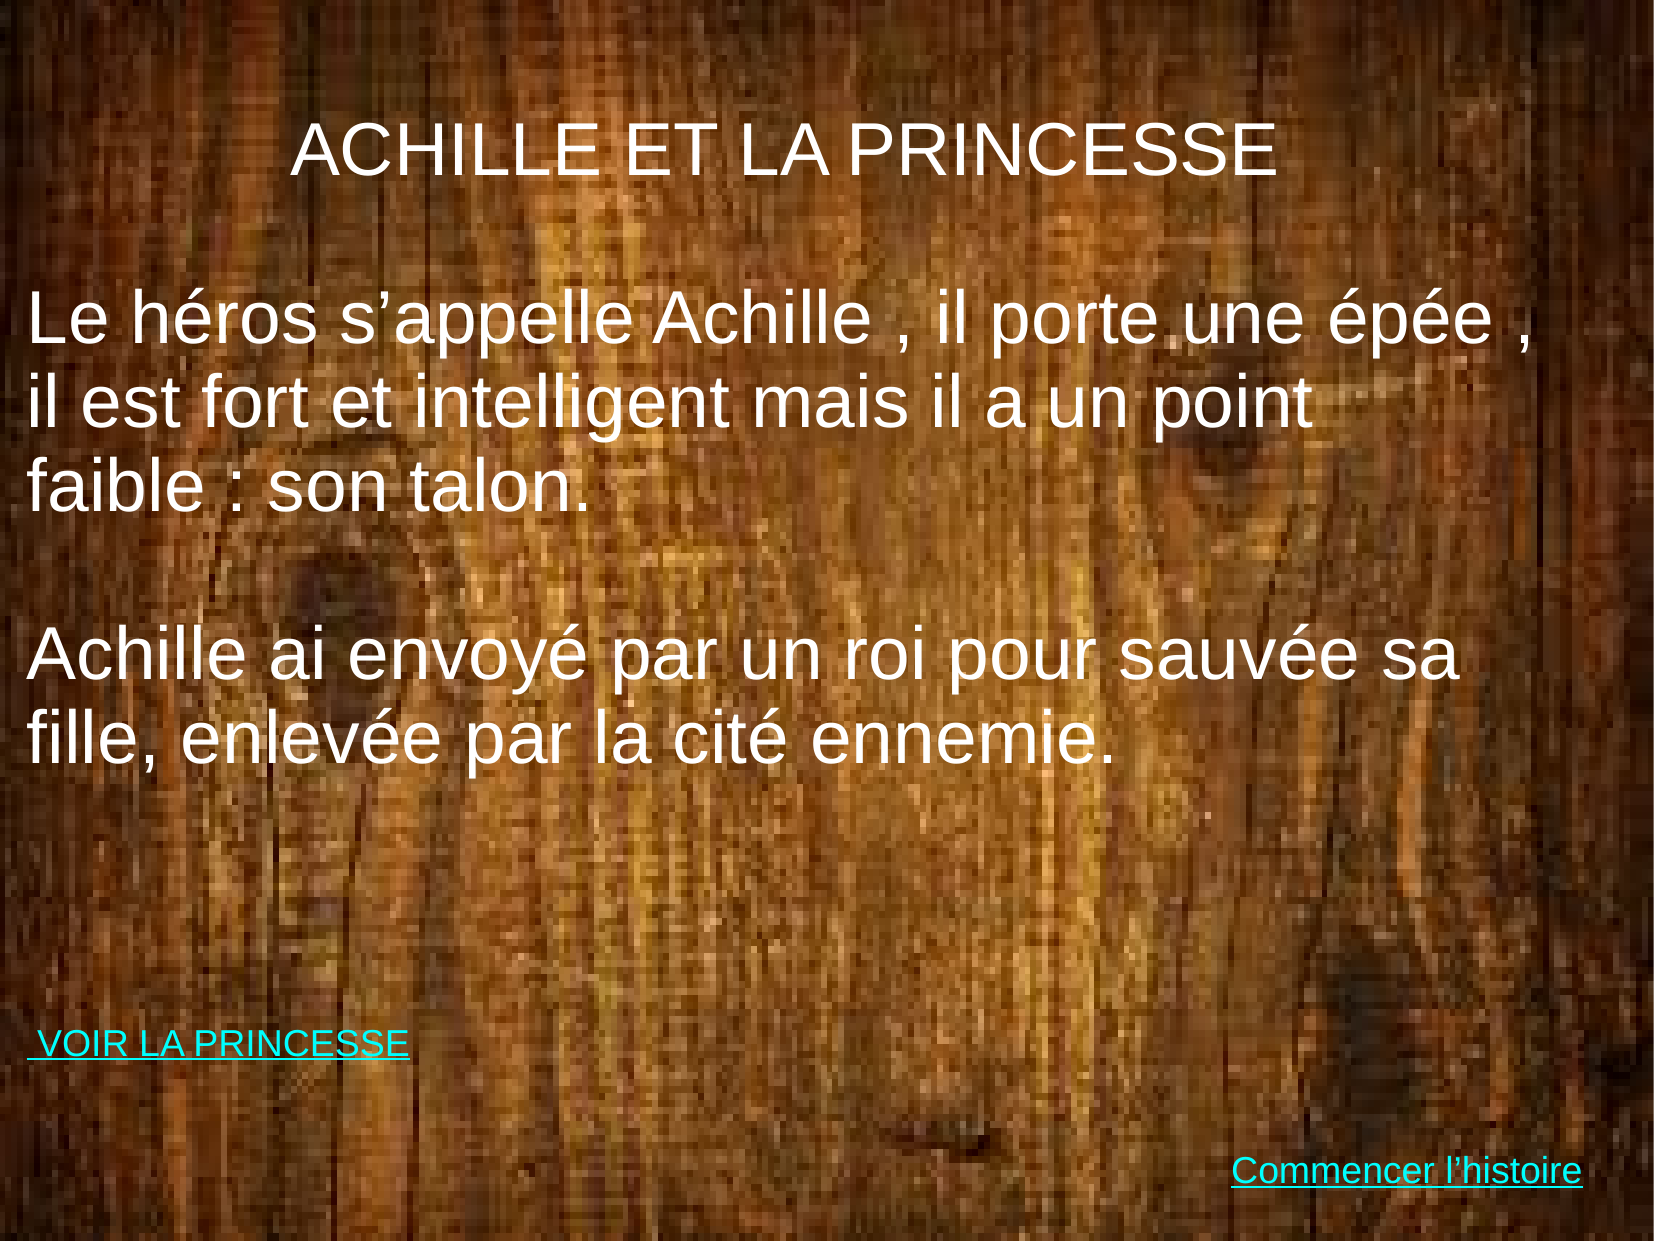

ACHILLE ET LA PRINCESSE
Le héros s’appelle Achille , il porte une épée , il est fort et intelligent mais il a un point faible : son talon.
Achille ai envoyé par un roi pour sauvée sa fille, enlevée par la cité ennemie.
 VOIR LA PRINCESSE
Commencer l’histoire